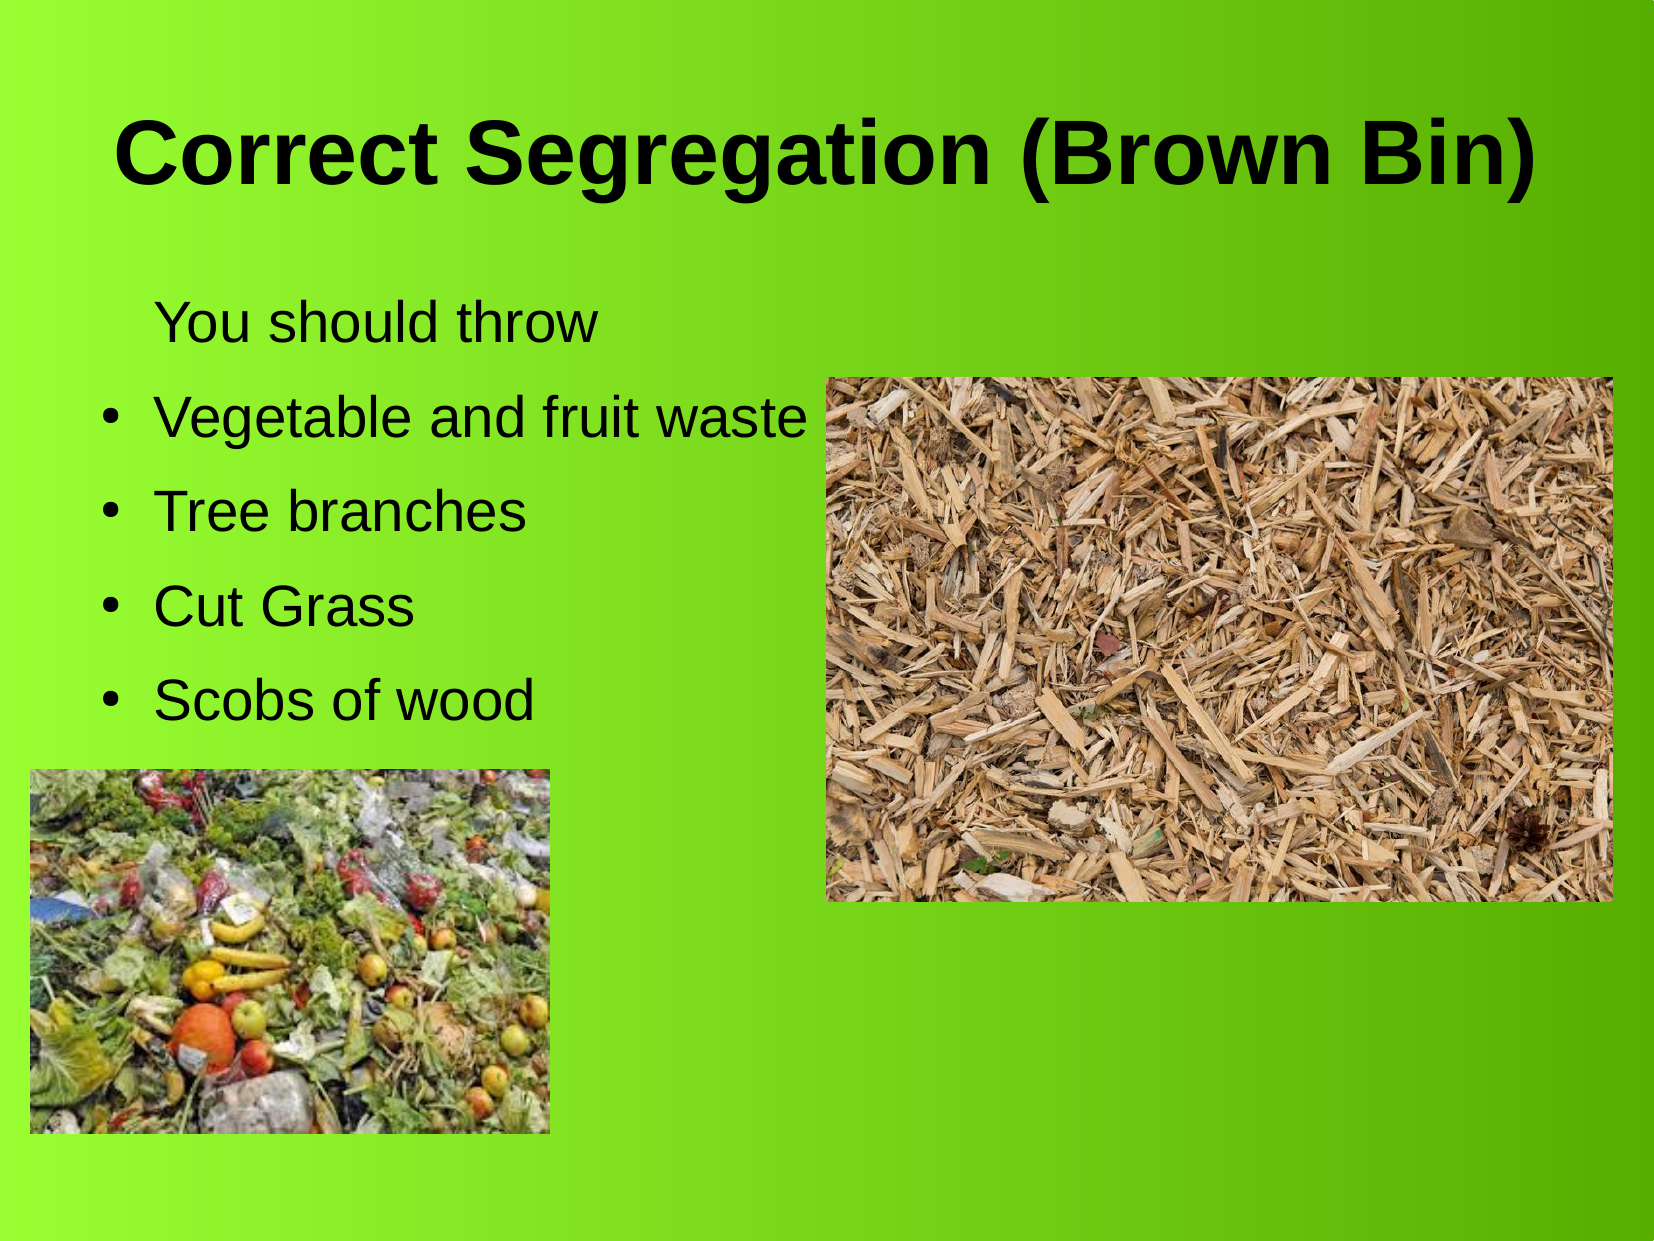

# Correct Segregation (Brown Bin)
You should throw
Vegetable and fruit waste
Tree branches
Cut Grass
Scobs of wood